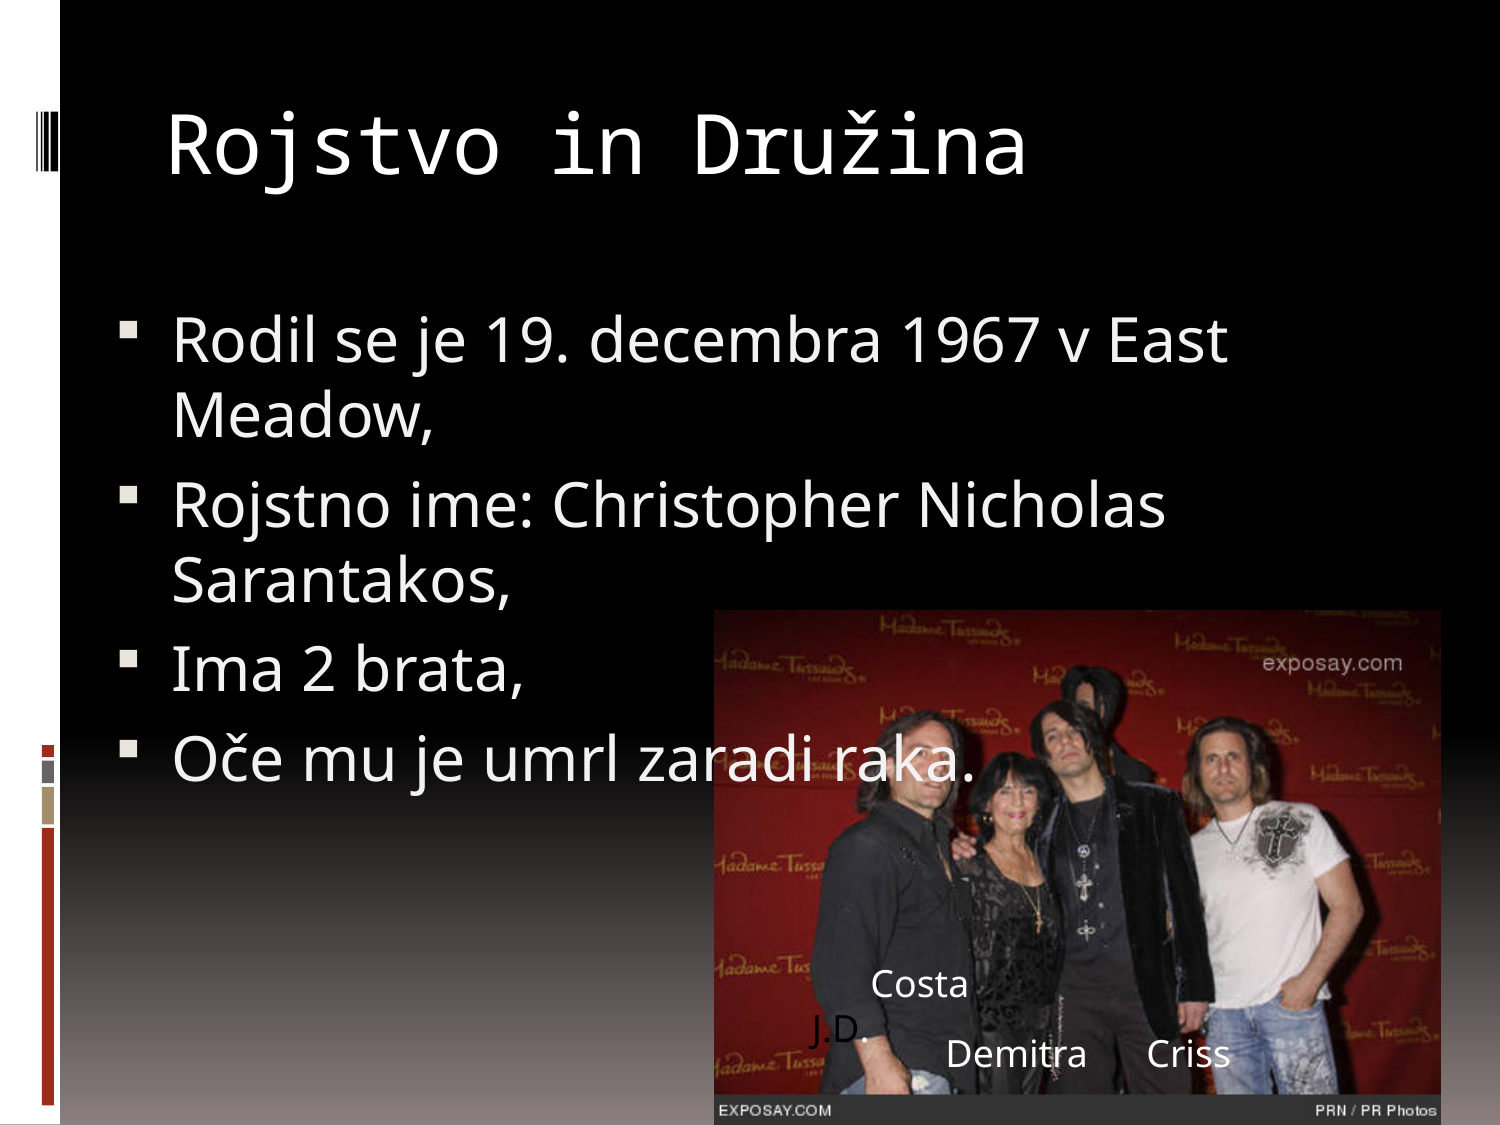

# Rojstvo in Družina
Rodil se je 19. decembra 1967 v East Meadow,
Rojstno ime: Christopher Nicholas Sarantakos,
Ima 2 brata,
Oče mu je umrl zaradi raka.
 Costa J.D.
 Demitra Criss